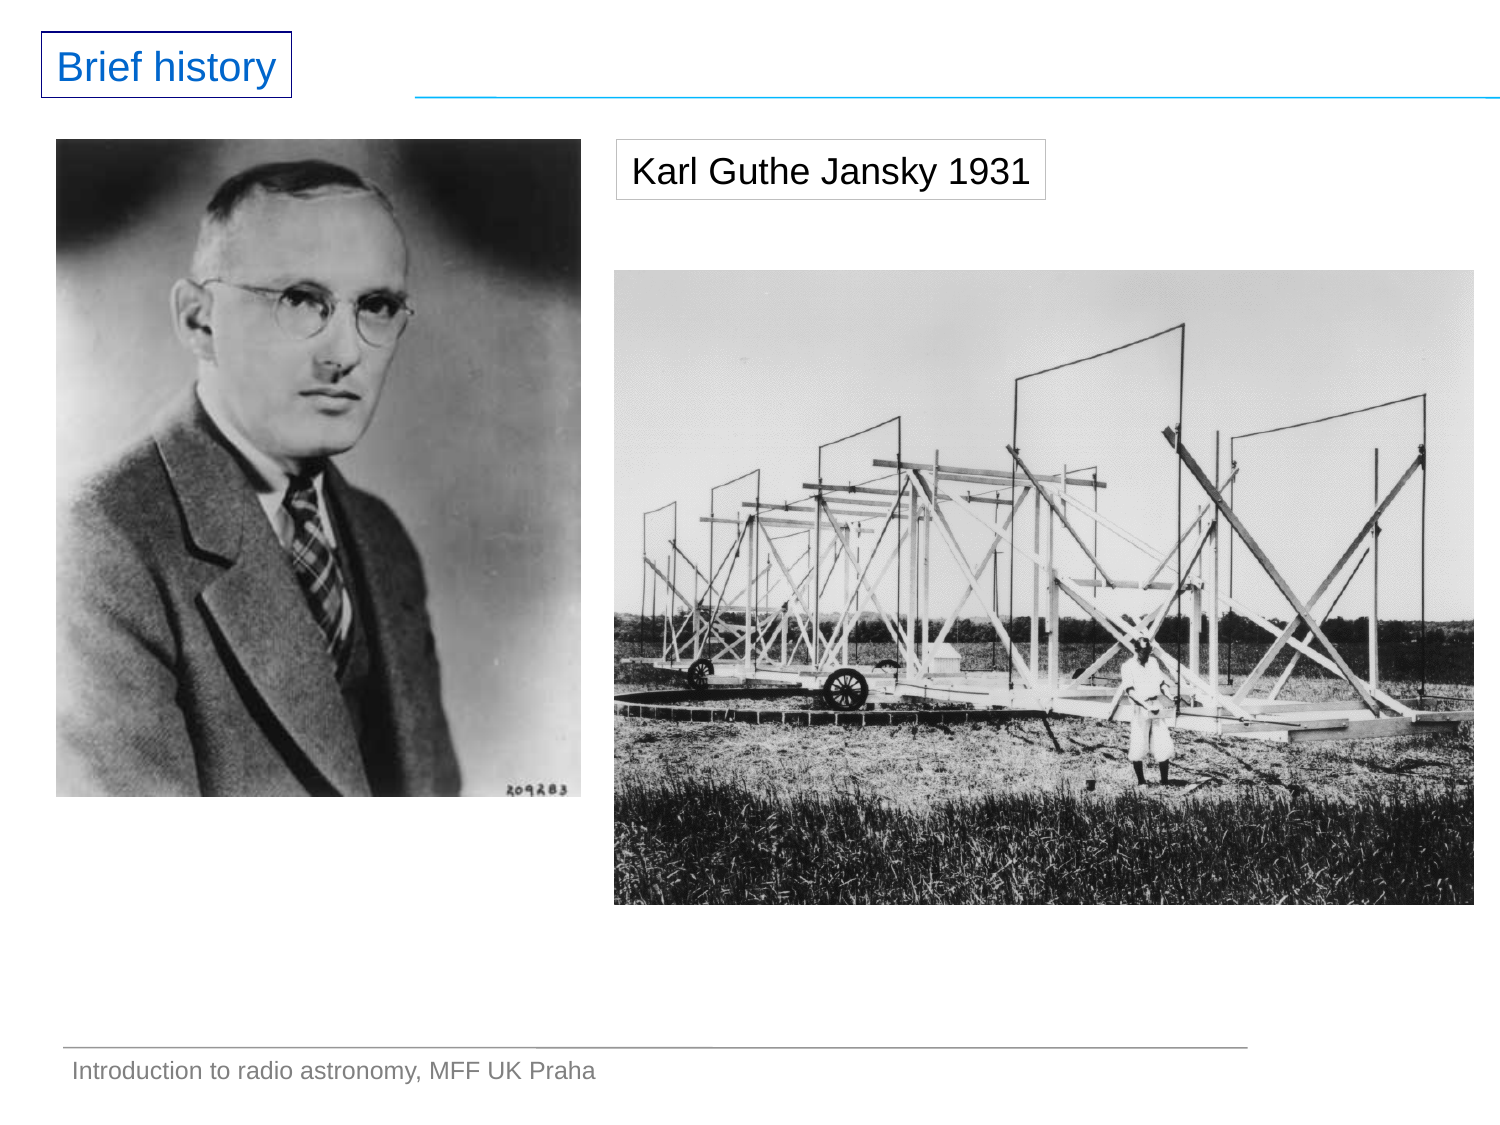

Brief history
Karl Guthe Jansky 1931
Introduction to radio astronomy